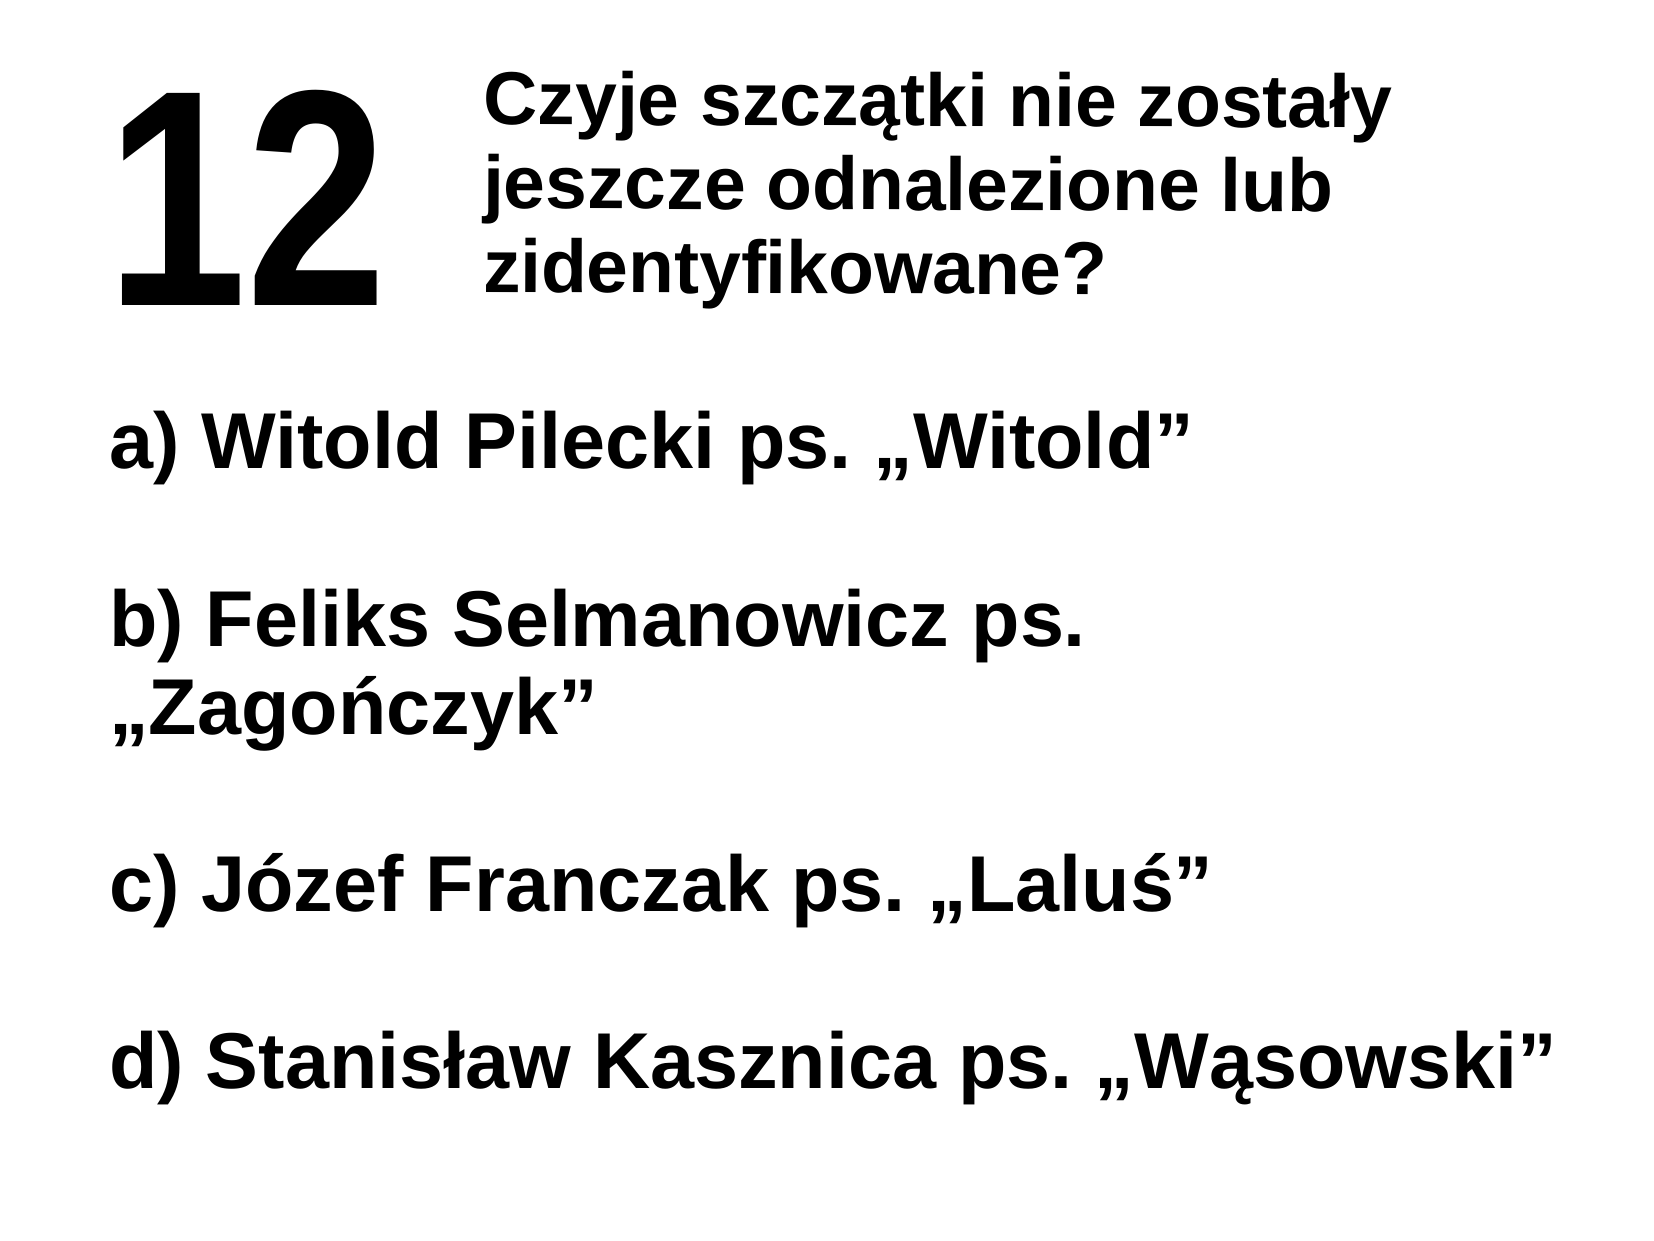

12
Czyje szczątki nie zostały jeszcze odnalezione lub zidentyfikowane?
a) Witold Pilecki ps. „Witold”
b) Feliks Selmanowicz ps. „Zagończyk”
c) Józef Franczak ps. „Laluś”
d) Stanisław Kasznica ps. „Wąsowski”